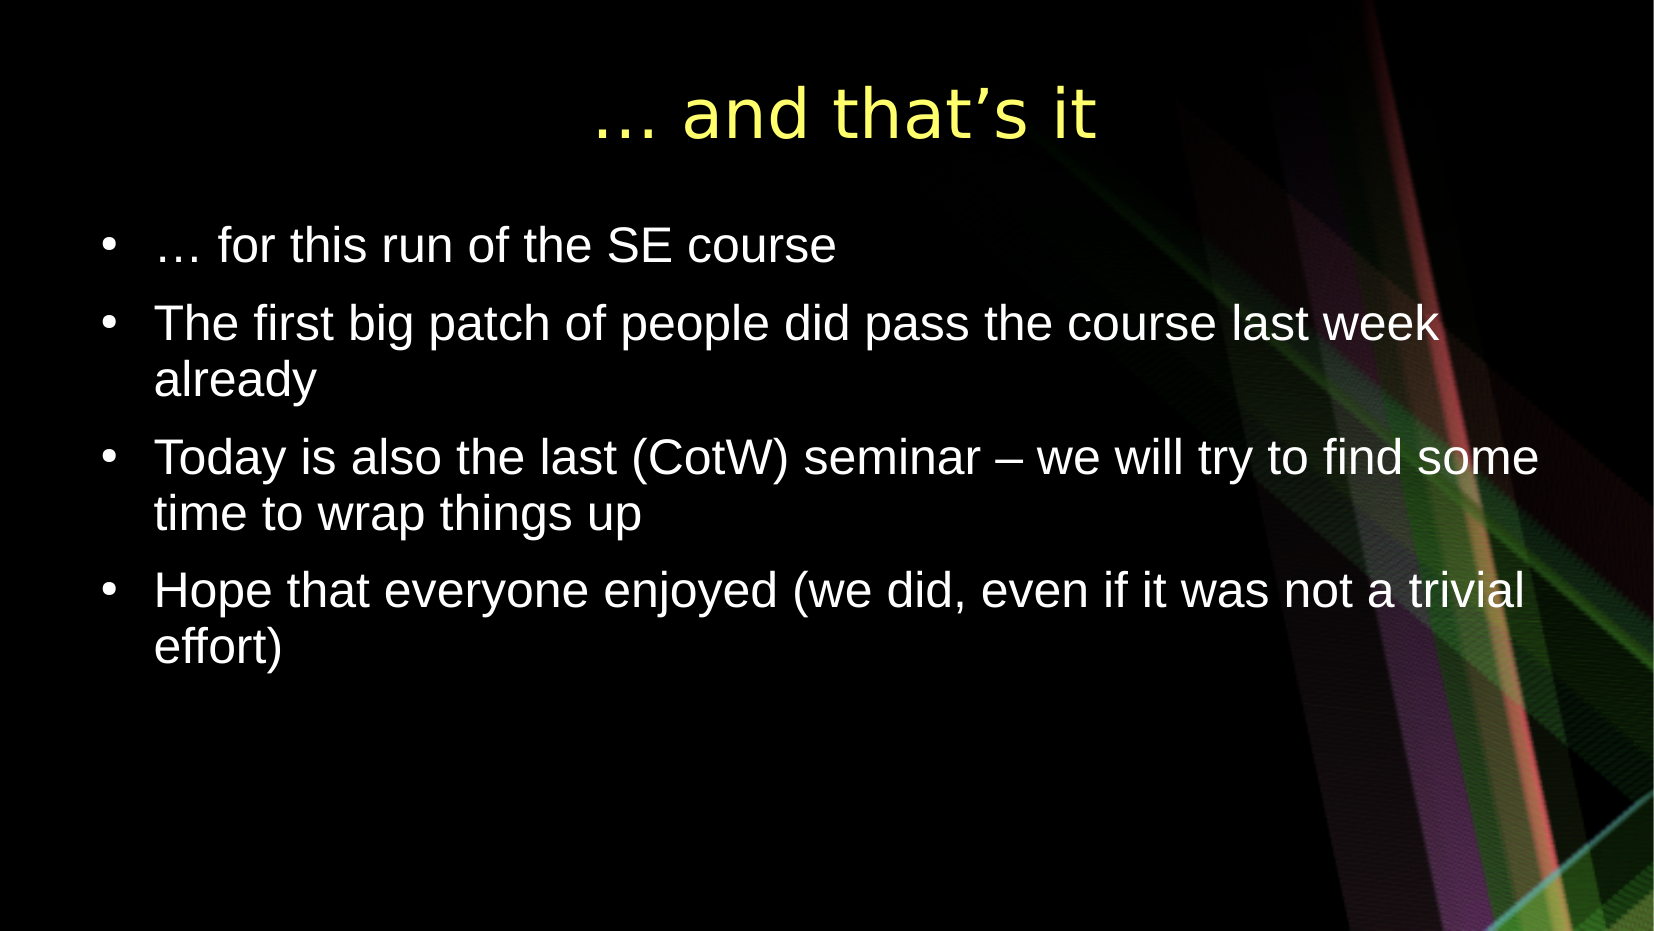

# … and that’s it
… for this run of the SE course
The first big patch of people did pass the course last week already
Today is also the last (CotW) seminar – we will try to find some time to wrap things up
Hope that everyone enjoyed (we did, even if it was not a trivial effort)